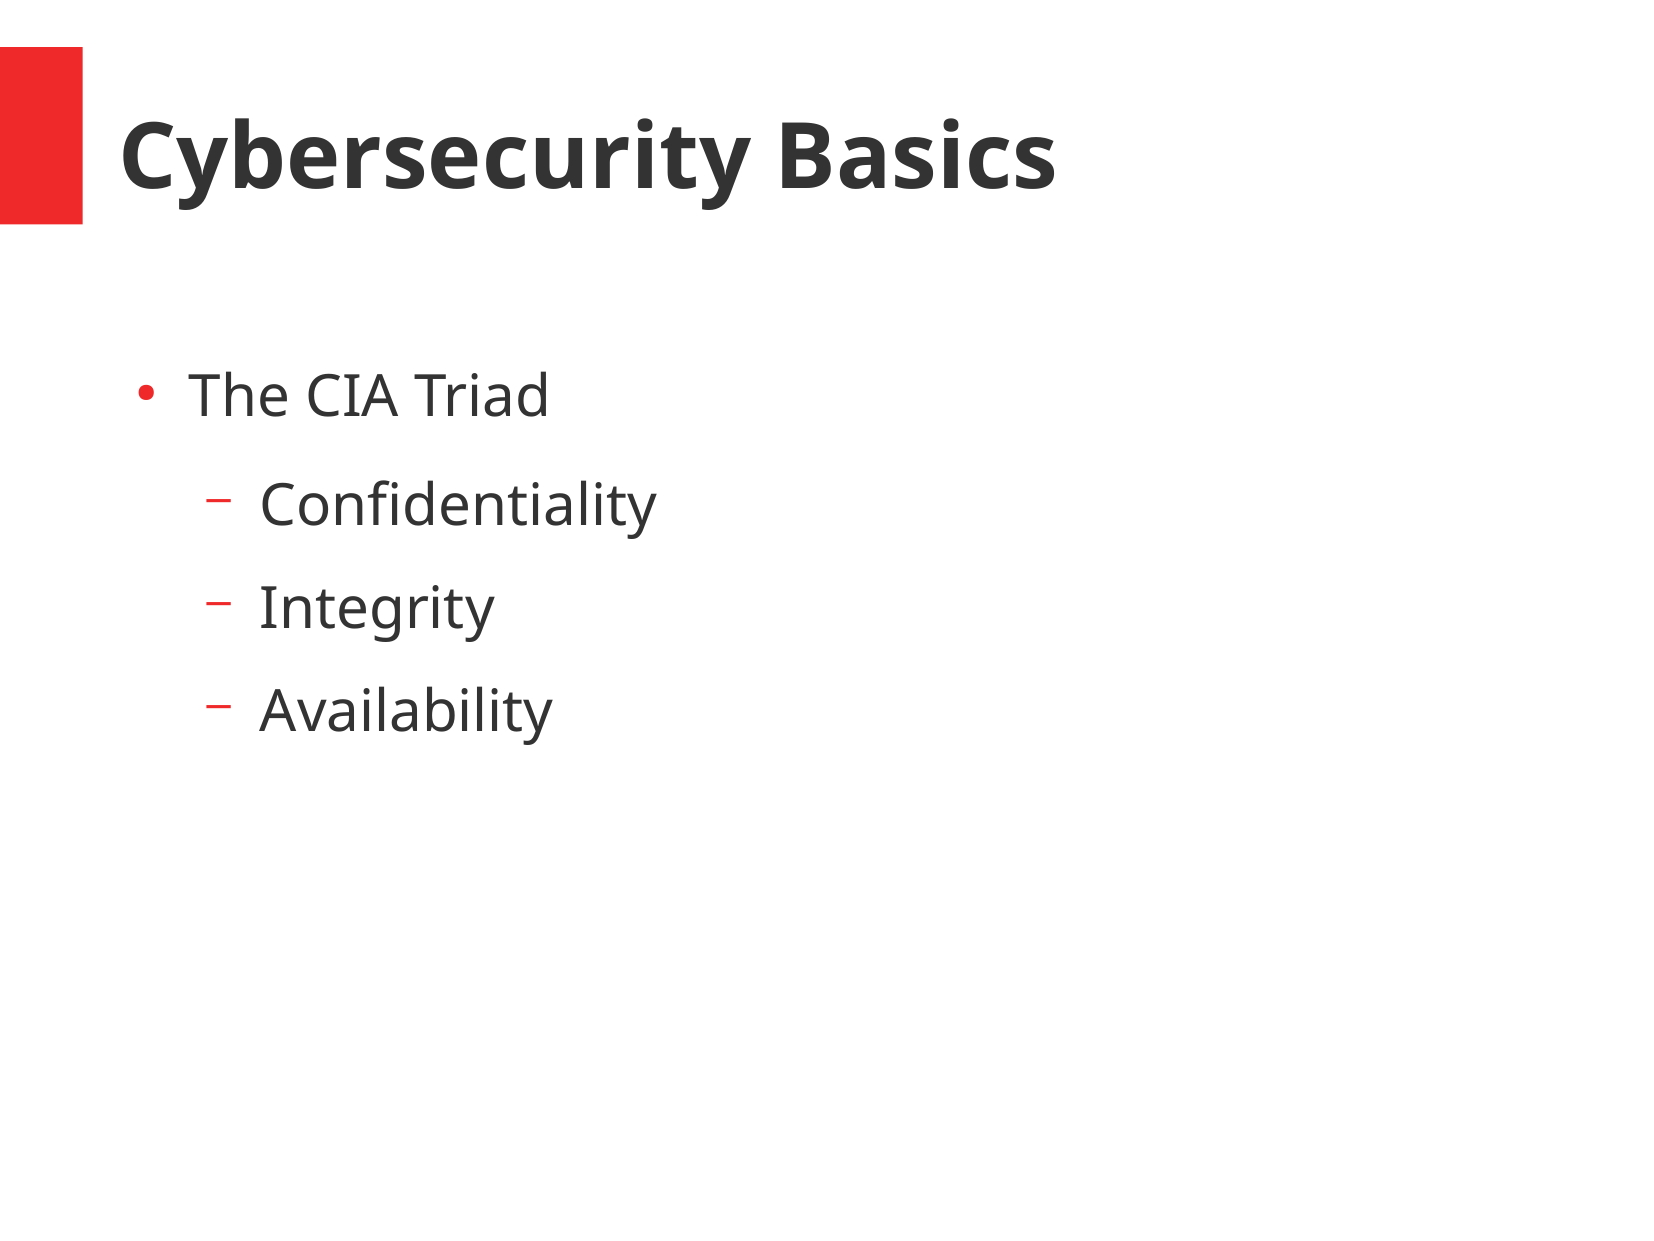

# Cybersecurity Basics
The CIA Triad
Confidentiality
Integrity
Availability